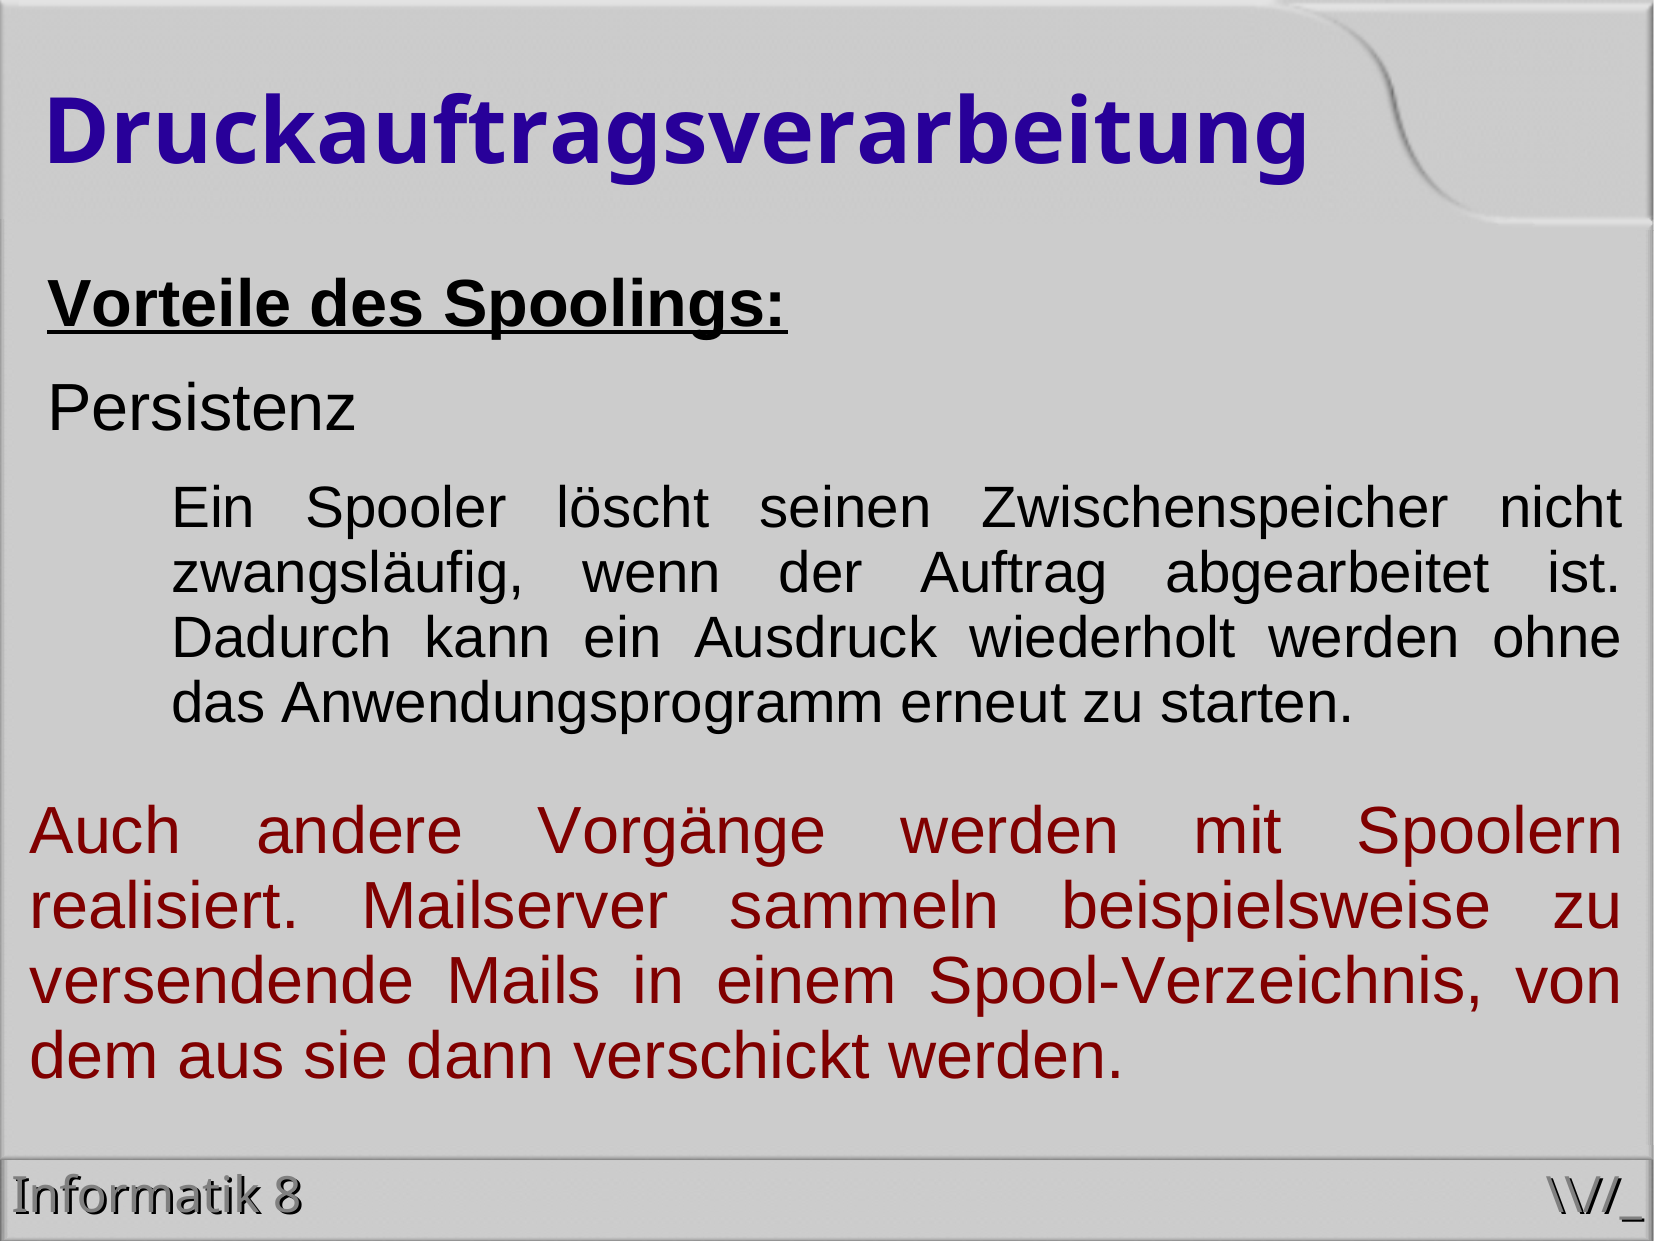

# Druckauftragsverarbeitung
Vorteile des Spoolings:
Persistenz
Ein Spooler löscht seinen Zwischenspeicher nicht zwangsläufig, wenn der Auftrag abgearbeitet ist. Dadurch kann ein Ausdruck wiederholt werden ohne das Anwendungsprogramm erneut zu starten.
Auch andere Vorgänge werden mit Spoolern realisiert. Mailserver sammeln beispielsweise zu versendende Mails in einem Spool-Verzeichnis, von dem aus sie dann verschickt werden.